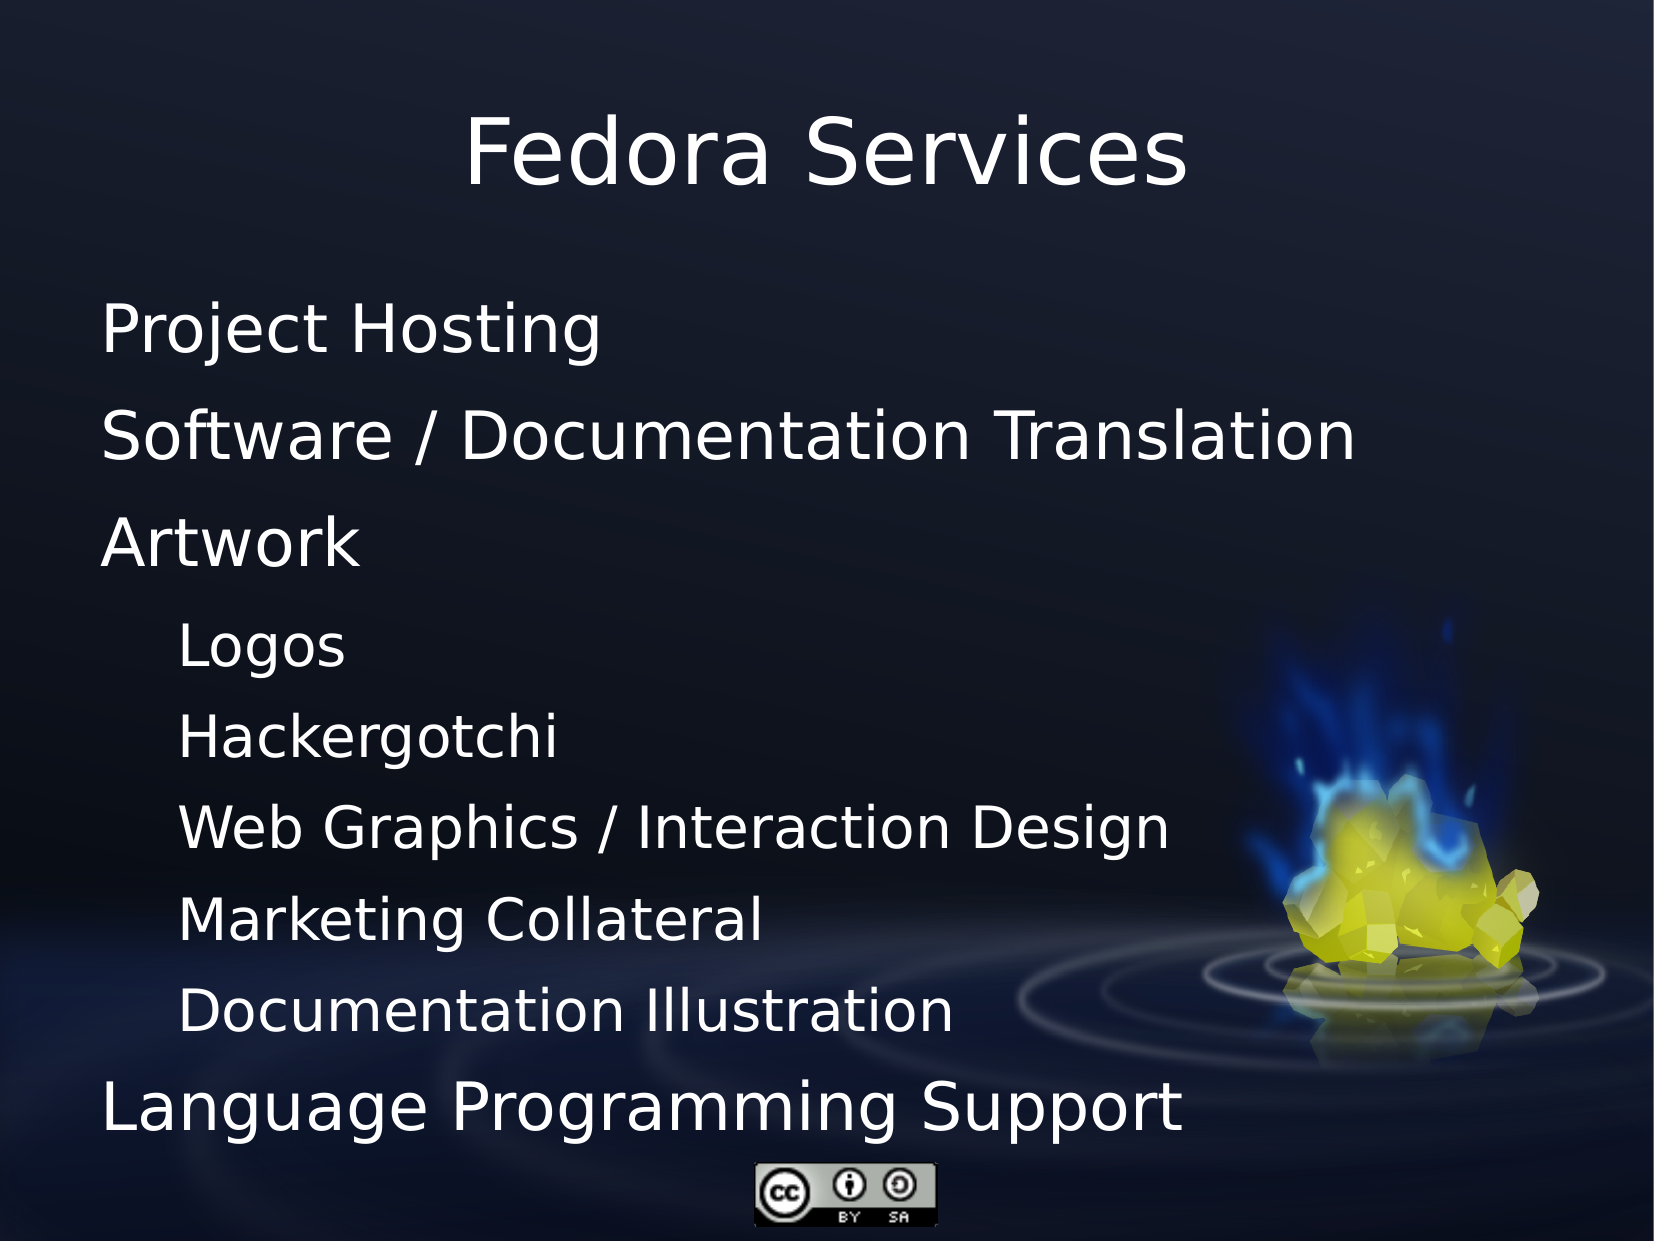

# Fedora Services
Project Hosting
Software / Documentation Translation
Artwork
Logos
Hackergotchi
Web Graphics / Interaction Design
Marketing Collateral
Documentation Illustration
Language Programming Support